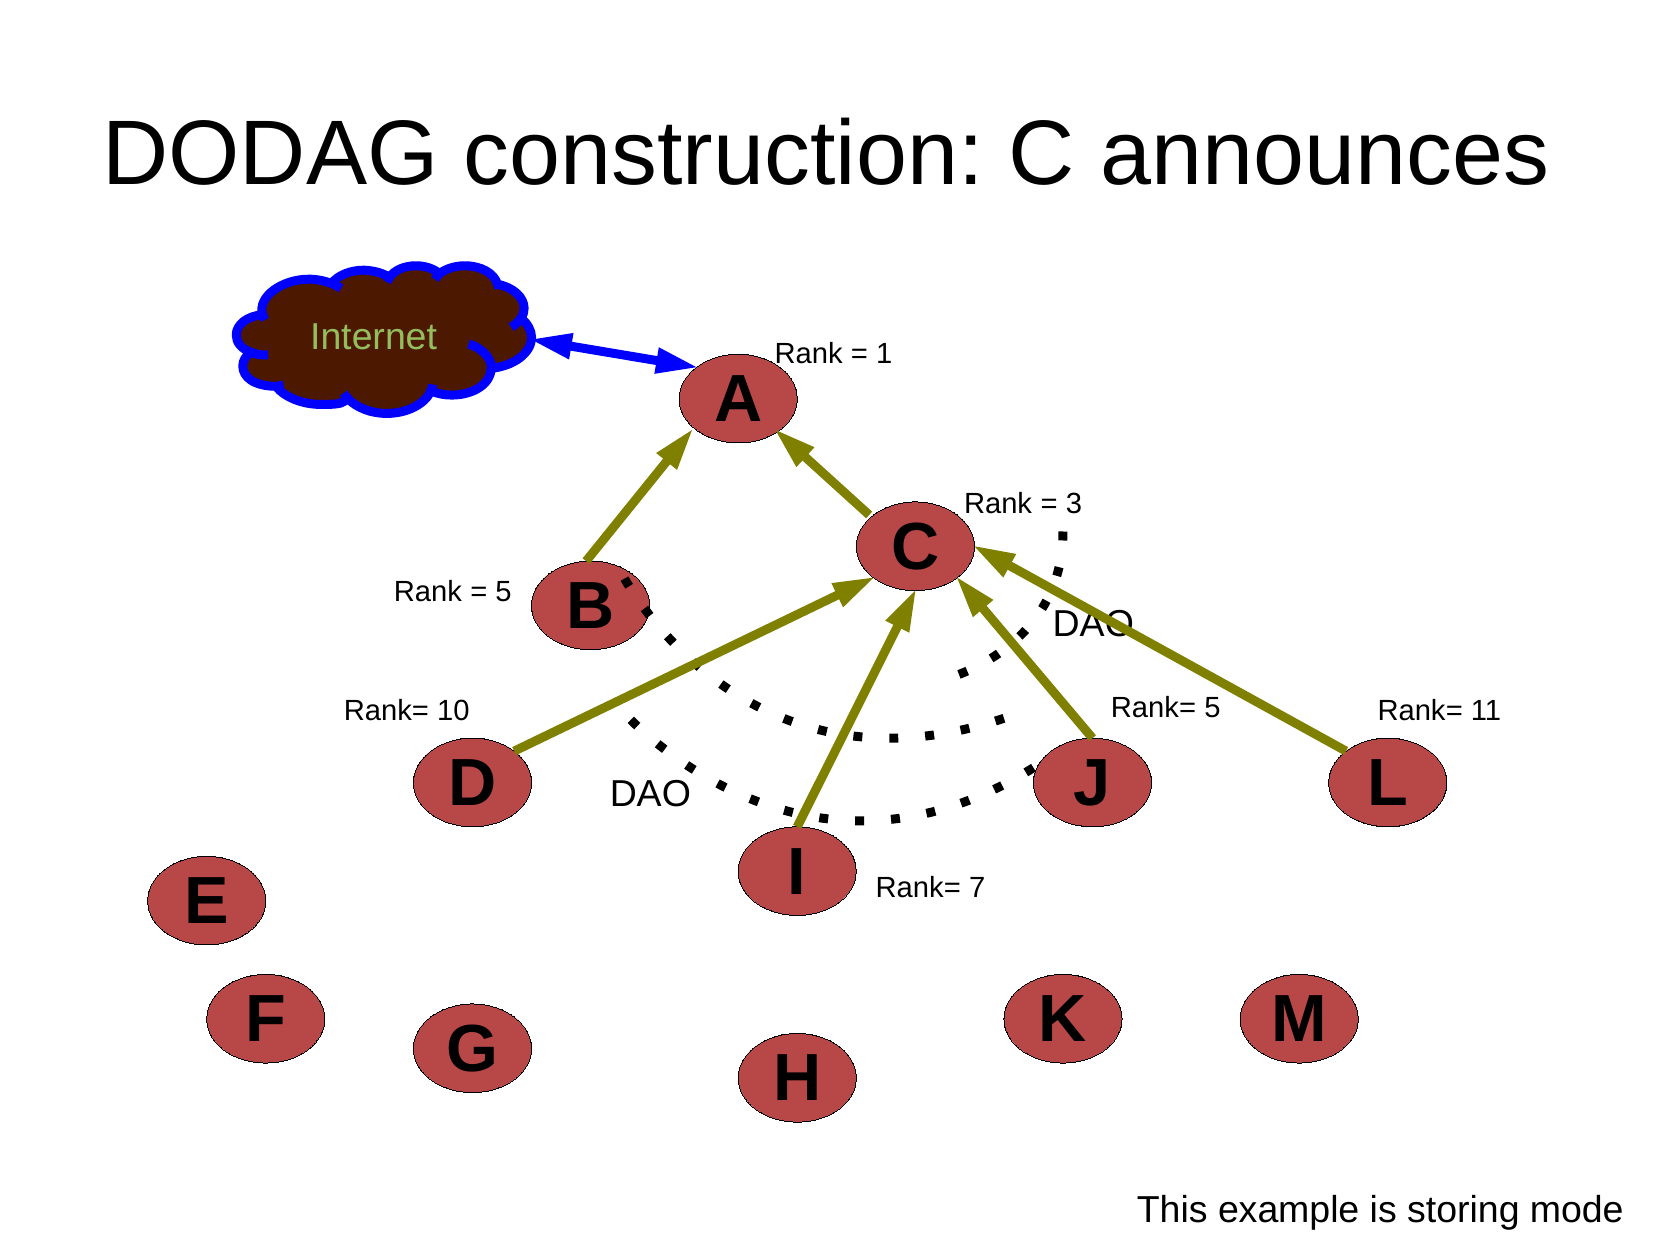

# DODAG construction: C announces
Internet
Rank = 1
A
Rank = 3
C
DAO
DAO
B
Rank = 5
Rank= 5
Rank= 10
Rank= 11
Rank= 7
D
L
J
A
I
E
F
K
M
G
H
This example is storing mode